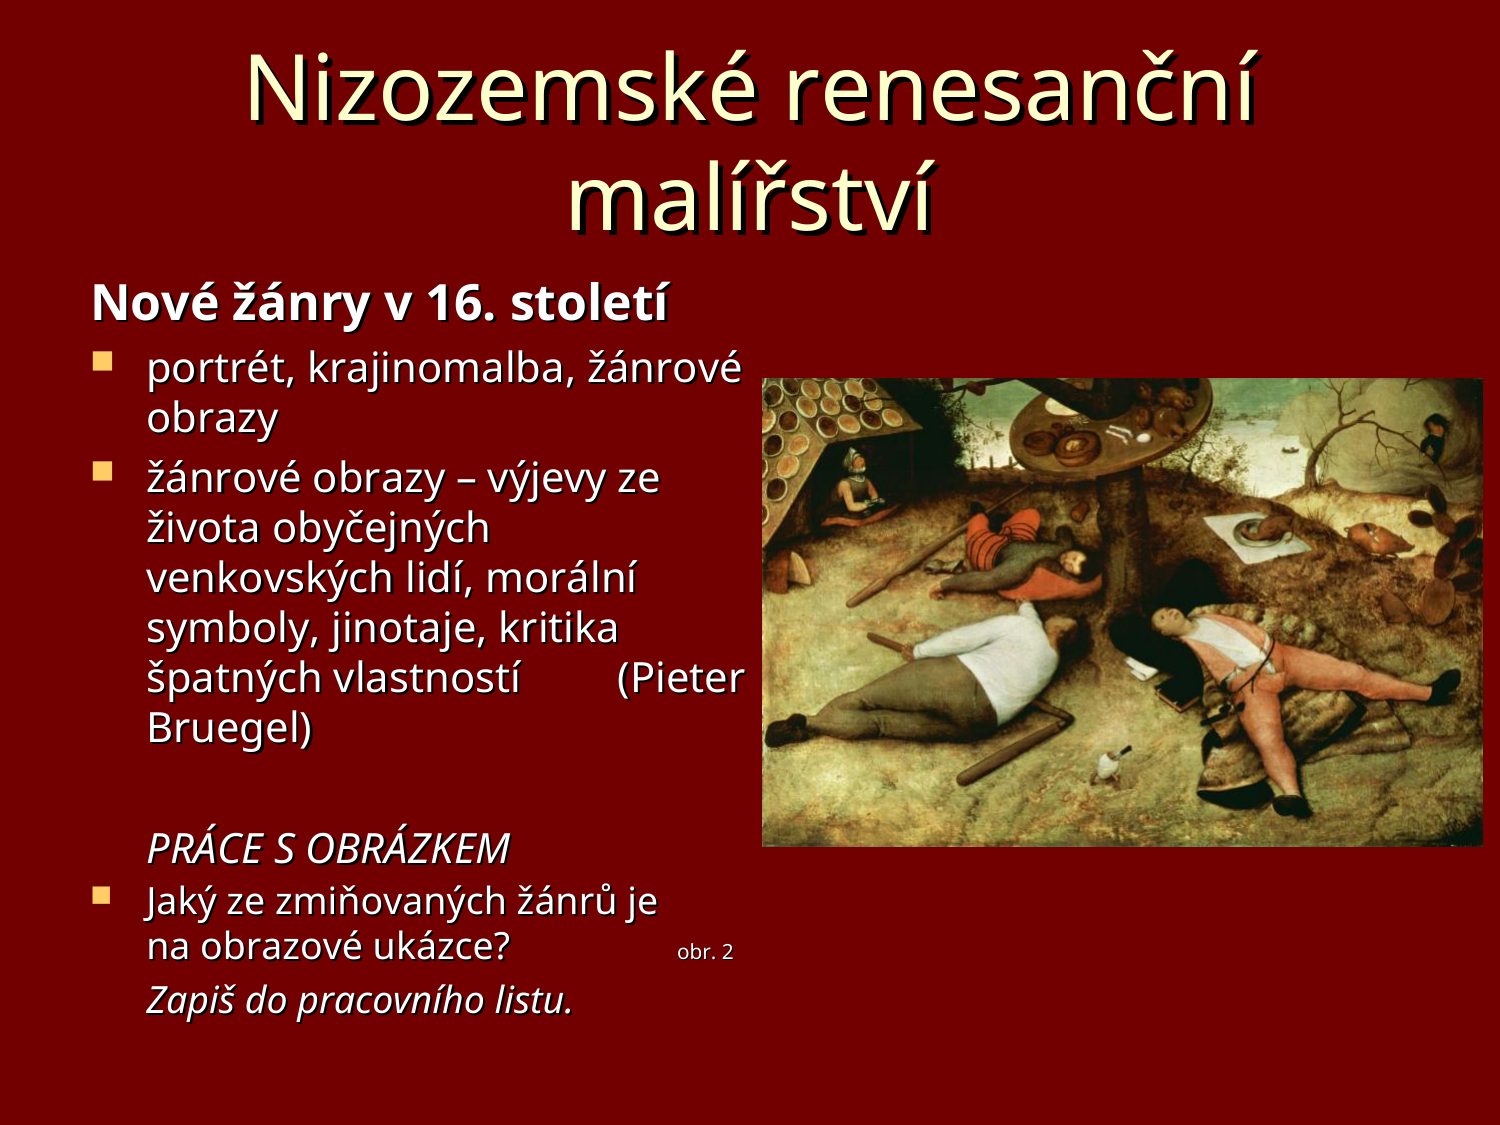

# Nizozemské renesanční malířství
Nové žánry v 16. století
portrét, krajinomalba, žánrové obrazy
žánrové obrazy – výjevy ze života obyčejných venkovských lidí, morální symboly, jinotaje, kritika špatných vlastností (Pieter Bruegel)
	PRÁCE S OBRÁZKEM
Jaký ze zmiňovaných žánrů je na obrazové ukázce? obr. 2
	Zapiš do pracovního listu.